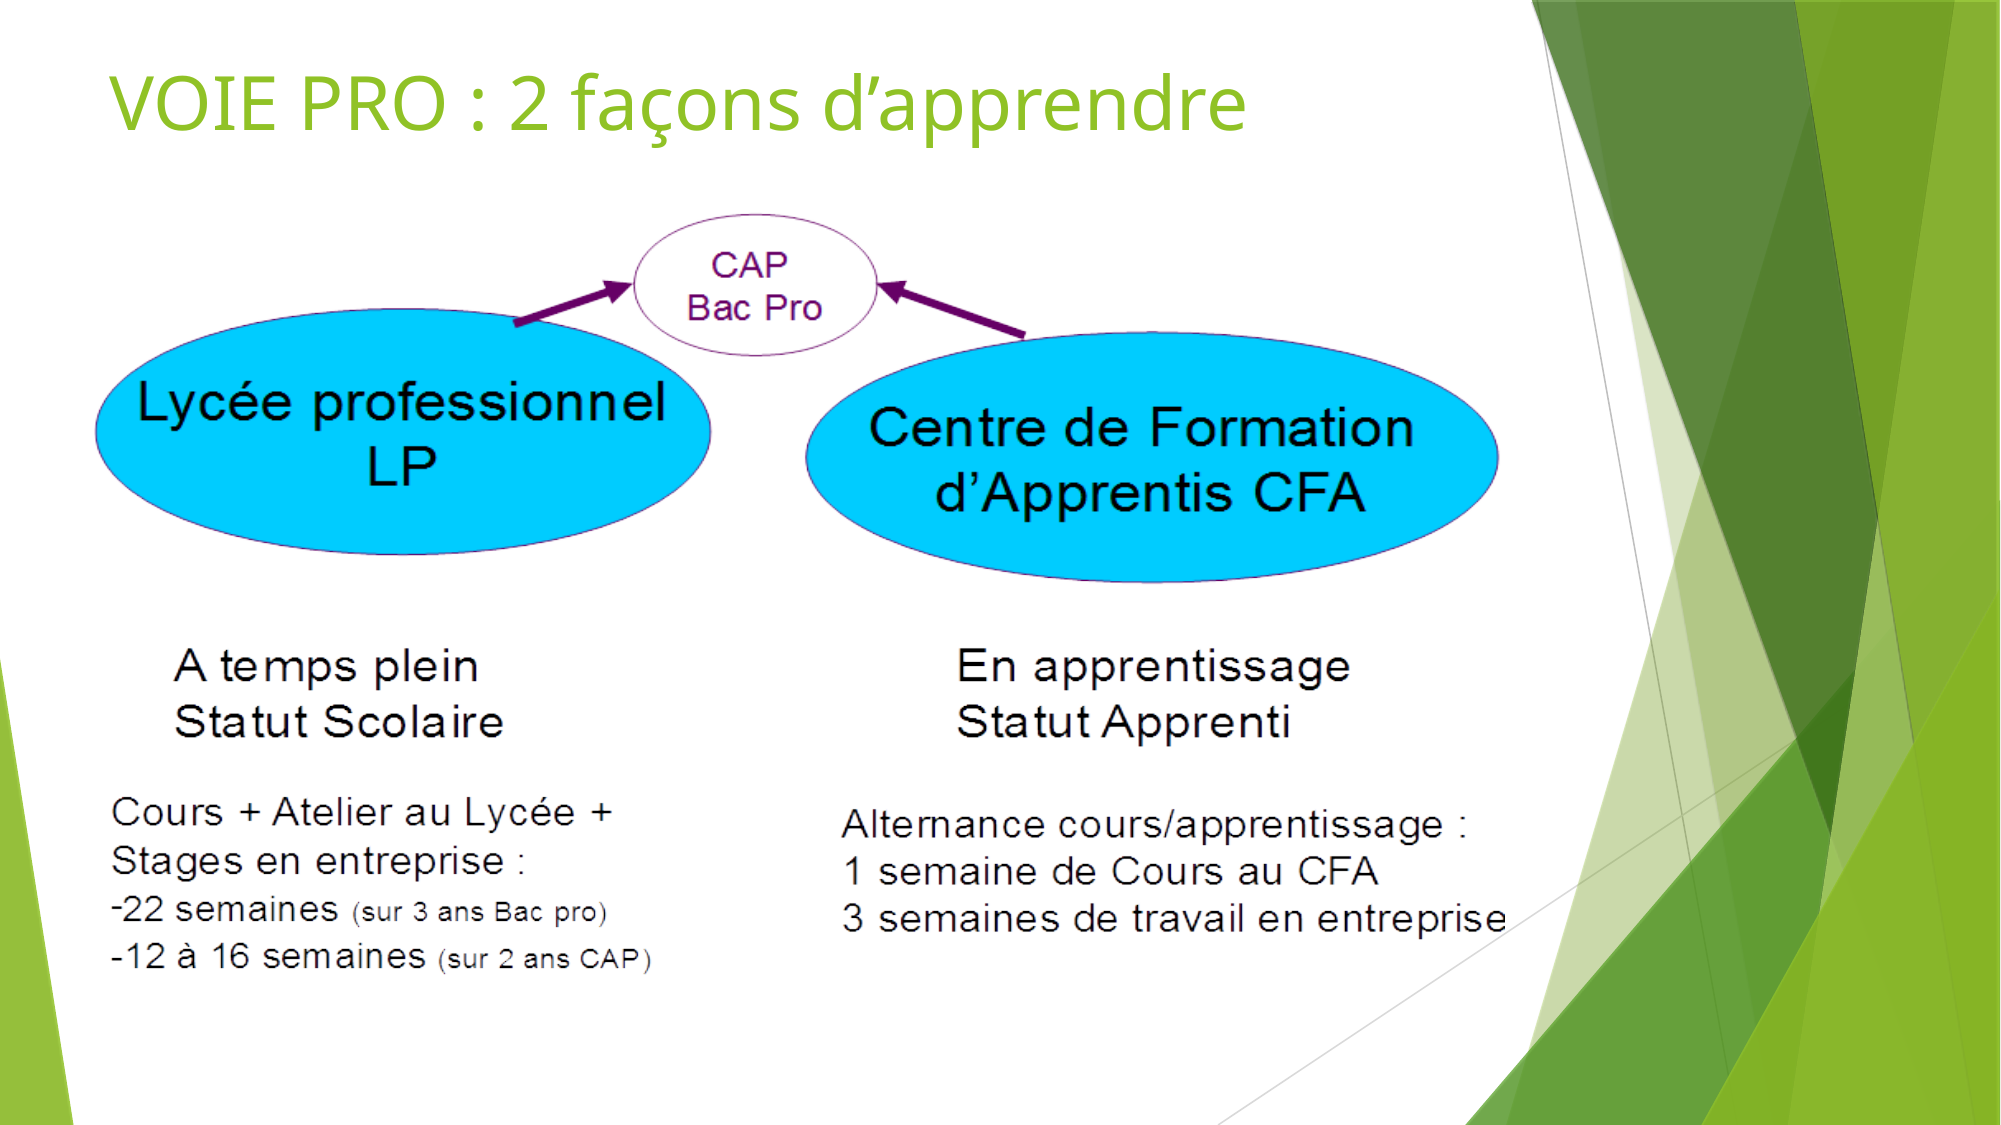

# VOIE PRO : 2 façons d’apprendre